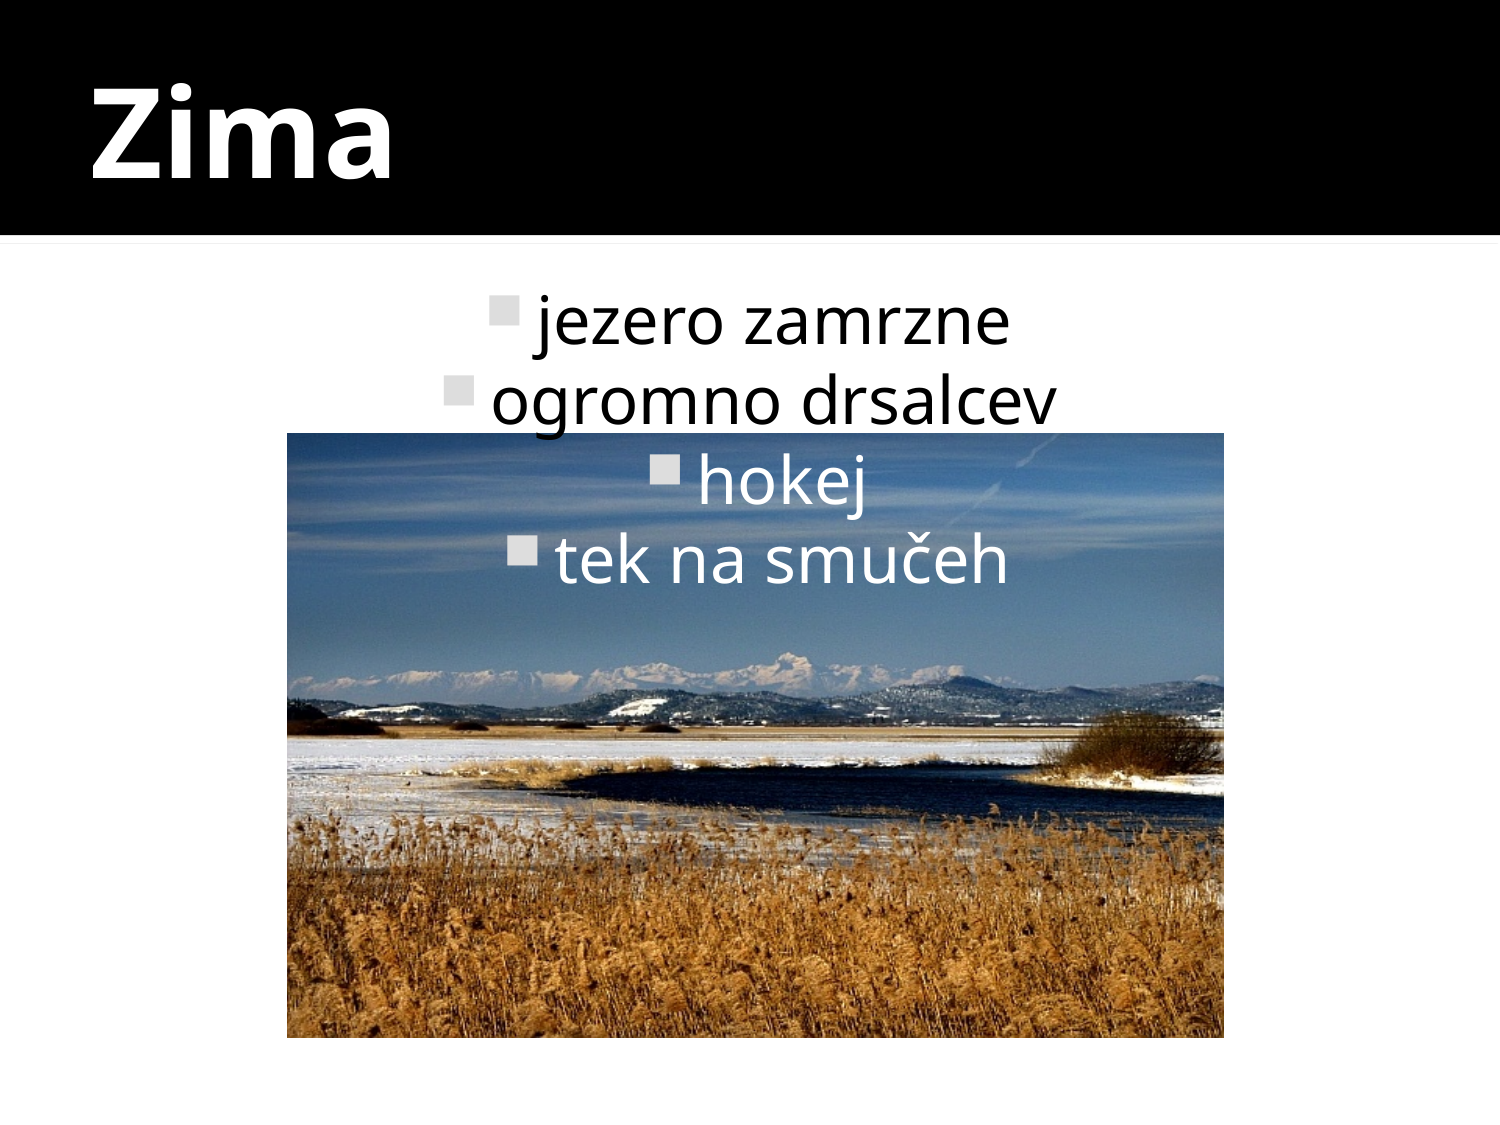

# Zima
jezero zamrzne
ogromno drsalcev
hokej
tek na smučeh